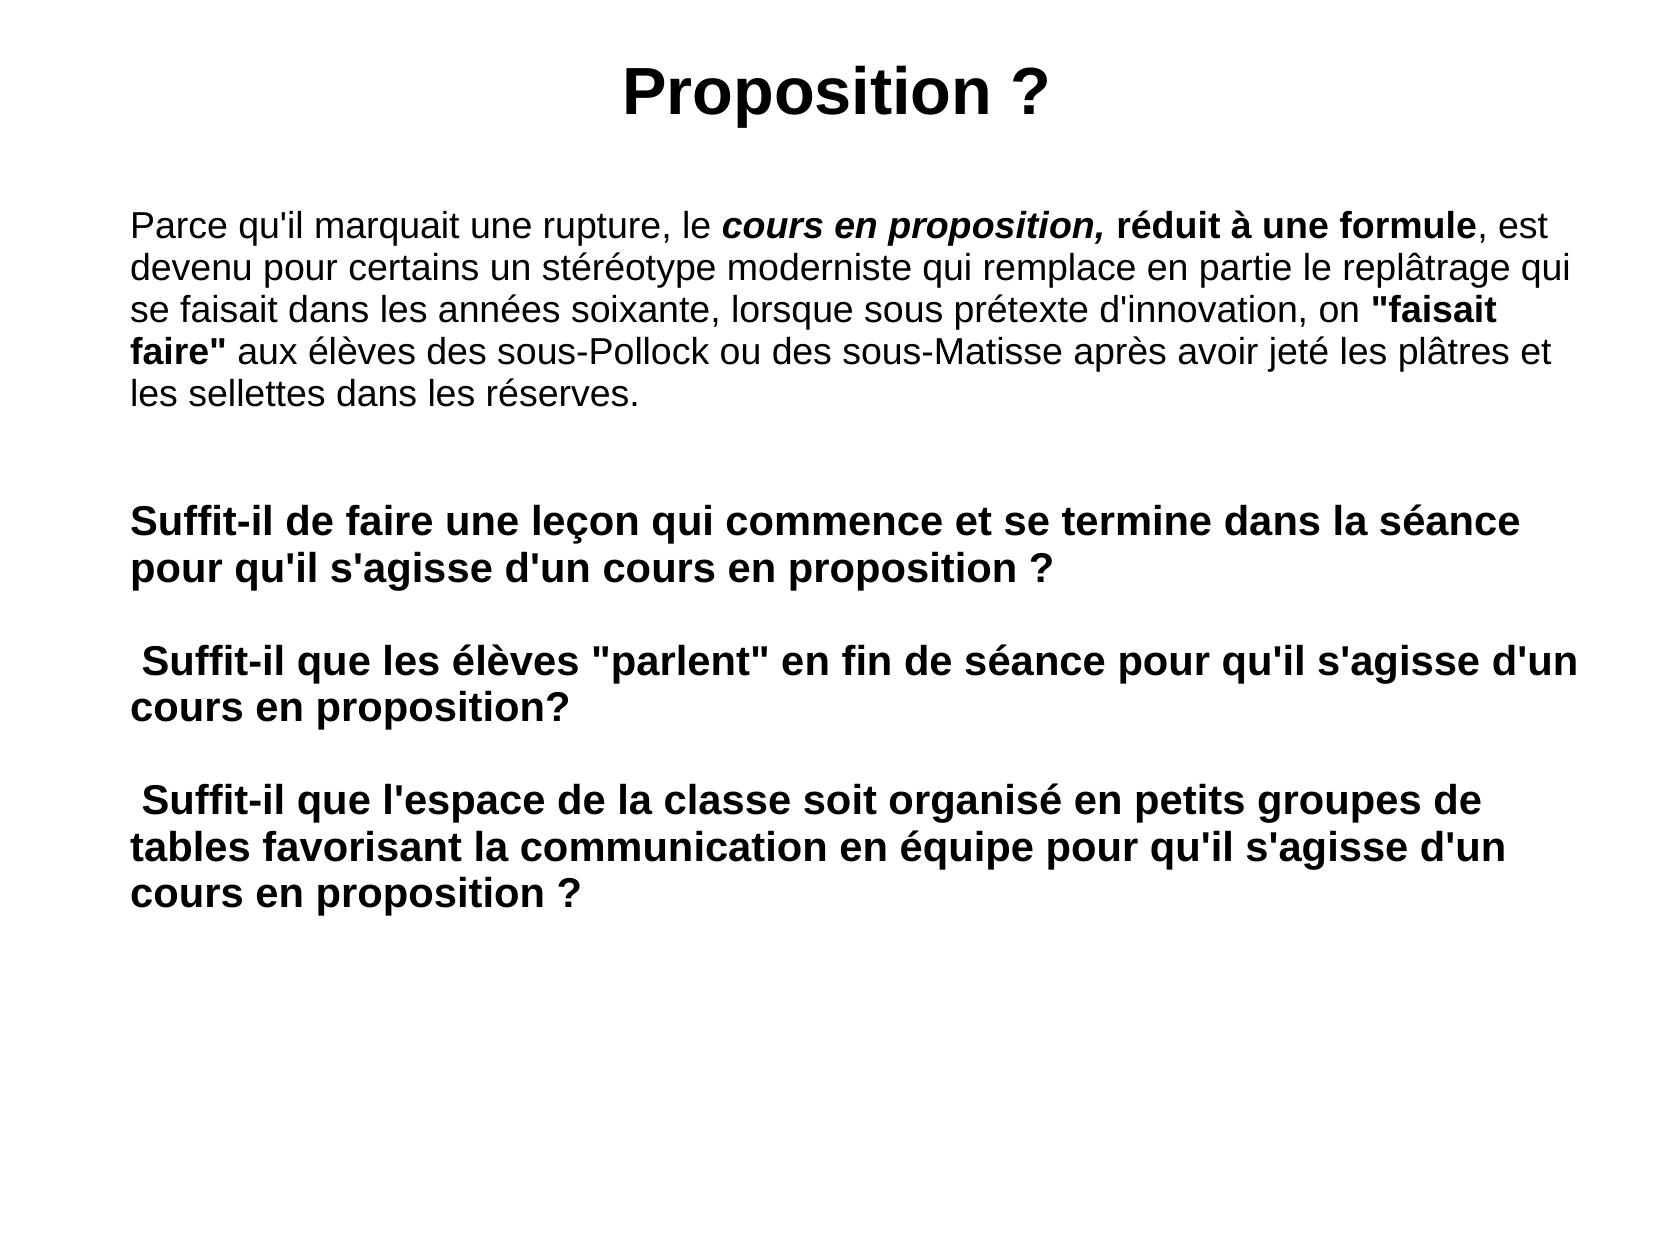

Proposition ?
Parce qu'il marquait une rupture, le cours en proposition, réduit à une formule, est devenu pour certains un stéréotype moderniste qui remplace en partie le replâtrage qui se faisait dans les années soixante, lorsque sous prétexte d'innovation, on "faisait faire" aux élèves des sous-Pollock ou des sous-Matisse après avoir jeté les plâtres et les sellettes dans les réserves.
Suffit-il de faire une leçon qui commence et se termine dans la séance pour qu'il s'agisse d'un cours en proposition ?
 Suffit-il que les élèves "parlent" en fin de séance pour qu'il s'agisse d'un cours en proposition?
 Suffit-il que l'espace de la classe soit organisé en petits groupes de tables favorisant la communication en équipe pour qu'il s'agisse d'un cours en proposition ?